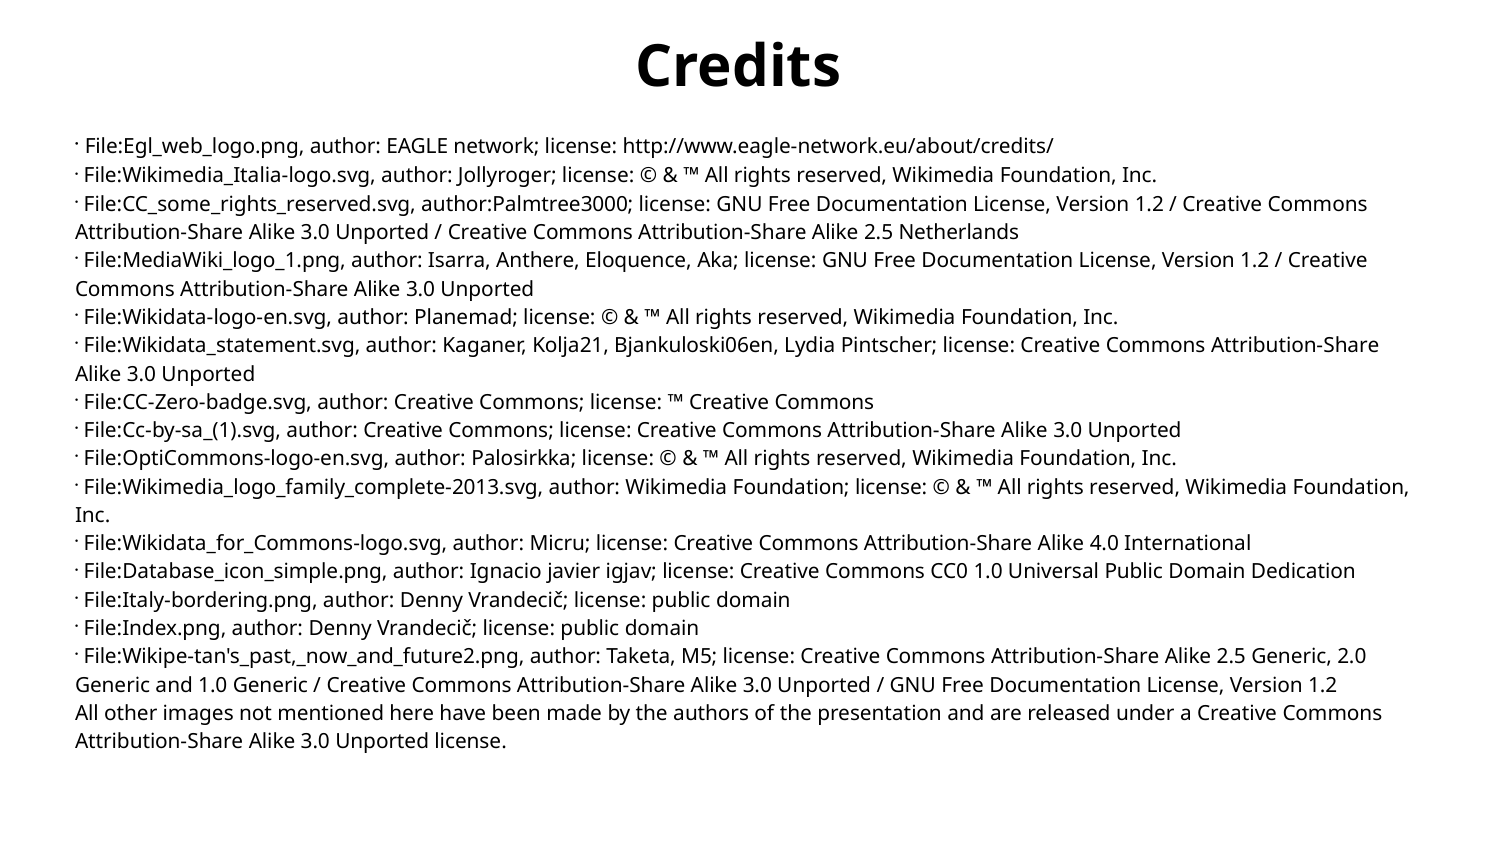

# Credits
 File:Egl_web_logo.png, author: EAGLE network; license: http://www.eagle-network.eu/about/credits/
 File:Wikimedia_Italia-logo.svg, author: Jollyroger; license: © & ™ All rights reserved, Wikimedia Foundation, Inc.
 File:CC_some_rights_reserved.svg, author:Palmtree3000; license: GNU Free Documentation License, Version 1.2 / Creative Commons Attribution-Share Alike 3.0 Unported / Creative Commons Attribution-Share Alike 2.5 Netherlands
 File:MediaWiki_logo_1.png, author: Isarra, Anthere, Eloquence, Aka; license: GNU Free Documentation License, Version 1.2 / Creative Commons Attribution-Share Alike 3.0 Unported
 File:Wikidata-logo-en.svg, author: Planemad; license: © & ™ All rights reserved, Wikimedia Foundation, Inc.
 File:Wikidata_statement.svg, author: Kaganer, Kolja21, Bjankuloski06en, Lydia Pintscher; license: Creative Commons Attribution-Share Alike 3.0 Unported
 File:CC-Zero-badge.svg, author: Creative Commons; license: ™ Creative Commons
 File:Cc-by-sa_(1).svg, author: Creative Commons; license: Creative Commons Attribution-Share Alike 3.0 Unported
 File:OptiCommons-logo-en.svg, author: Palosirkka; license: © & ™ All rights reserved, Wikimedia Foundation, Inc.
 File:Wikimedia_logo_family_complete-2013.svg, author: Wikimedia Foundation; license: © & ™ All rights reserved, Wikimedia Foundation, Inc.
 File:Wikidata_for_Commons-logo.svg, author: Micru; license: Creative Commons Attribution-Share Alike 4.0 International
 File:Database_icon_simple.png, author: Ignacio javier igjav; license: Creative Commons CC0 1.0 Universal Public Domain Dedication
 File:Italy-bordering.png, author: Denny Vrandecič; license: public domain
 File:Index.png, author: Denny Vrandecič; license: public domain
 File:Wikipe-tan's_past,_now_and_future2.png, author: Taketa, M5; license: Creative Commons Attribution-Share Alike 2.5 Generic, 2.0 Generic and 1.0 Generic / Creative Commons Attribution-Share Alike 3.0 Unported / GNU Free Documentation License, Version 1.2
All other images not mentioned here have been made by the authors of the presentation and are released under a Creative Commons Attribution-Share Alike 3.0 Unported license.